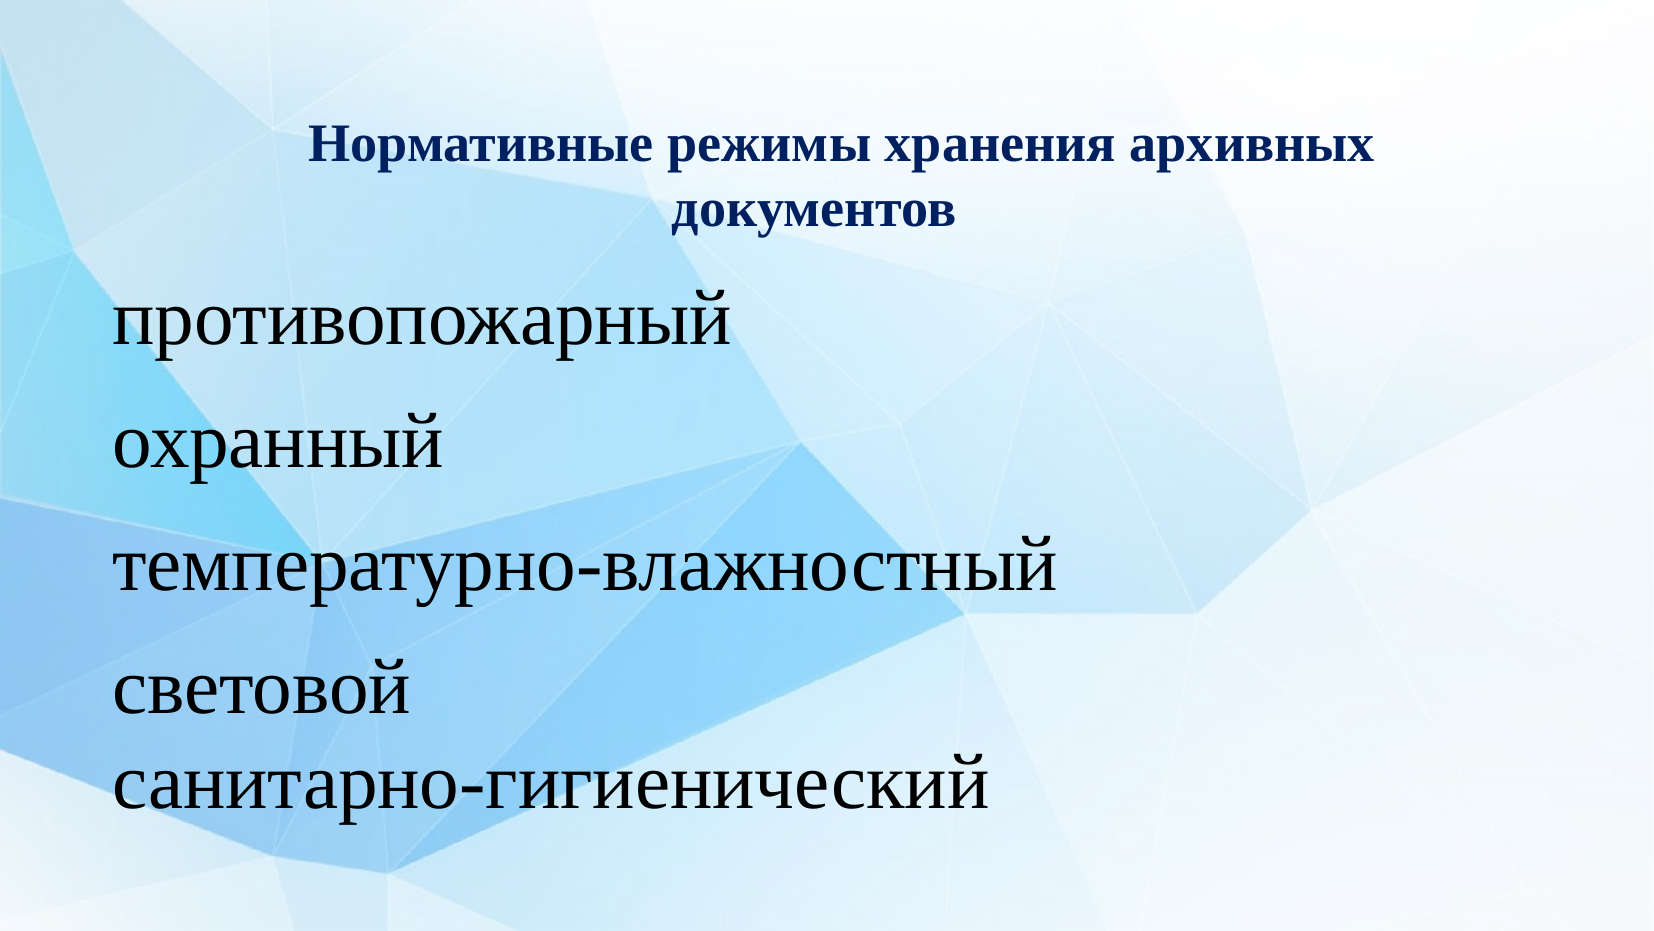

# Нормативные режимы хранения архивных документов
противопожарный
охранный
температурно-влажностный
световой
санитарно-гигиенический